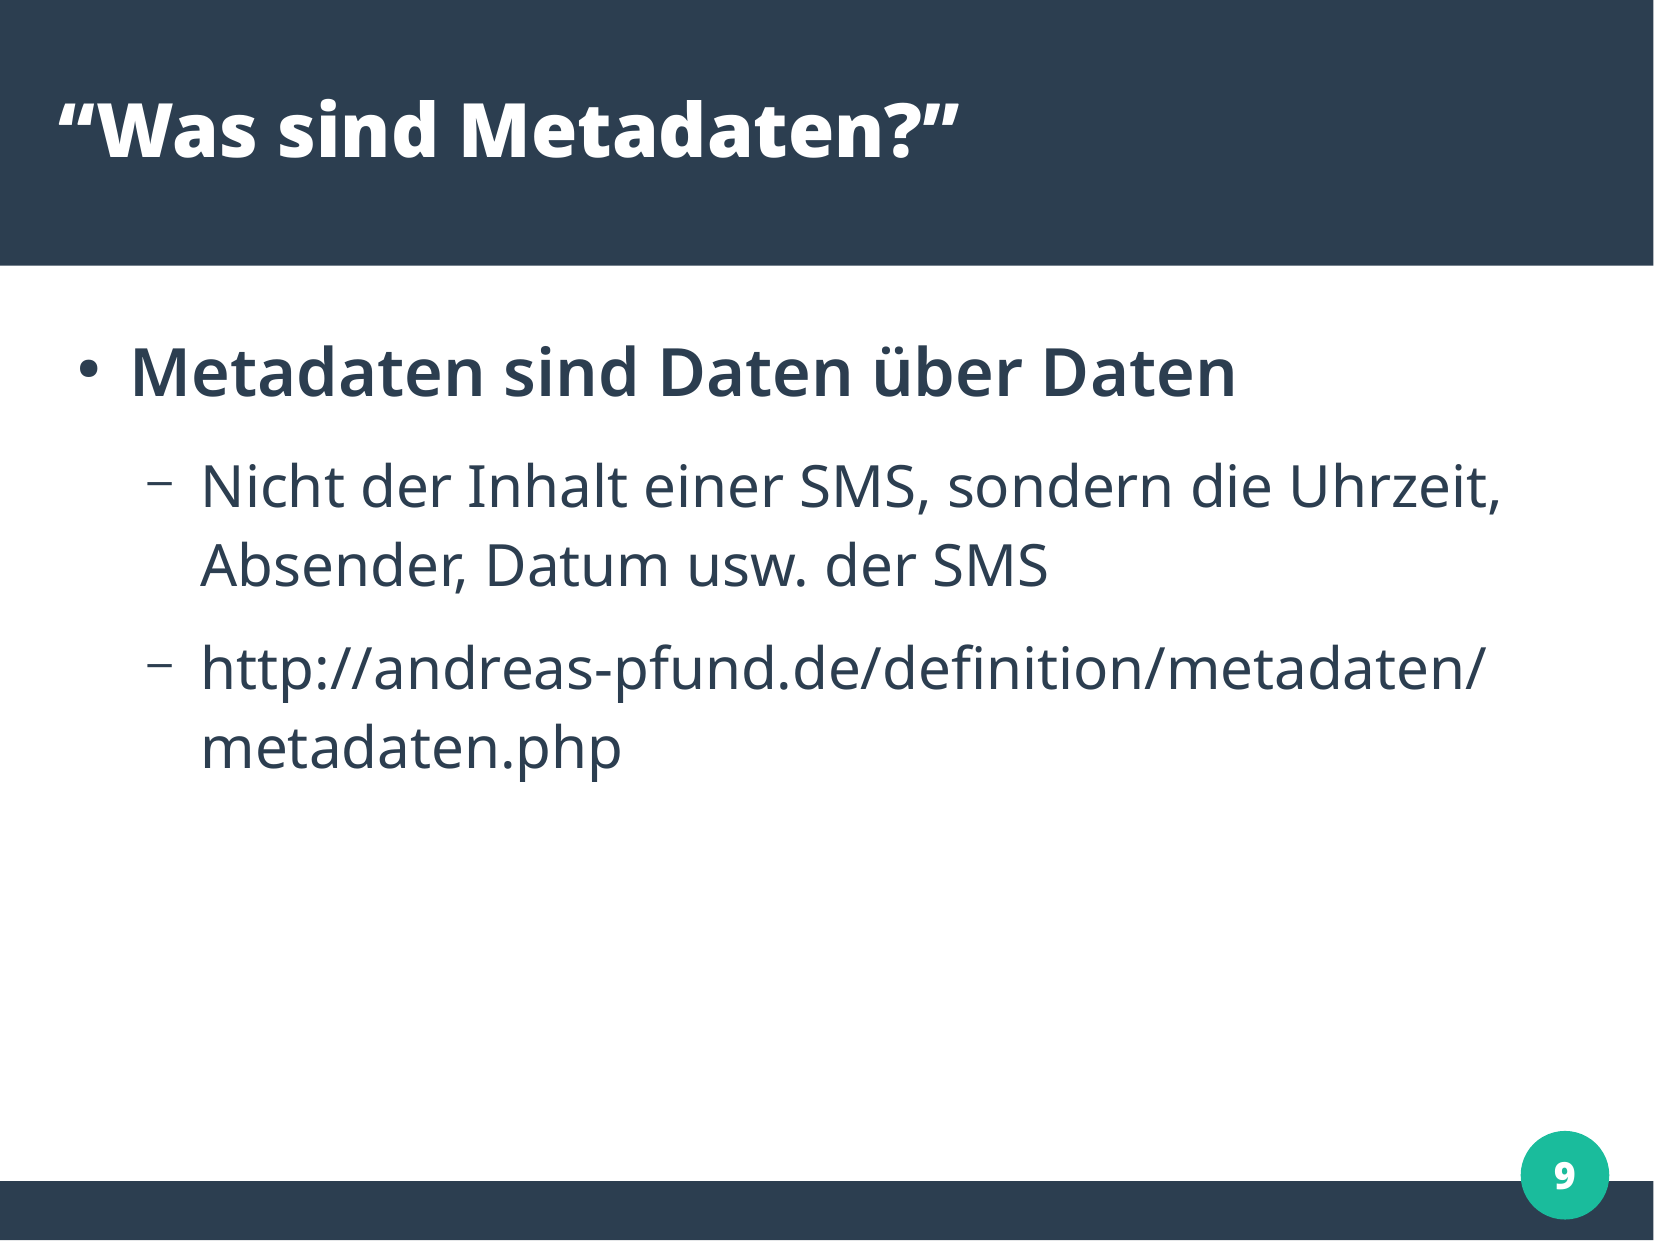

# “Was sind Metadaten?”
Metadaten sind Daten über Daten
Nicht der Inhalt einer SMS, sondern die Uhrzeit, Absender, Datum usw. der SMS
http://andreas-pfund.de/definition/metadaten/metadaten.php
9